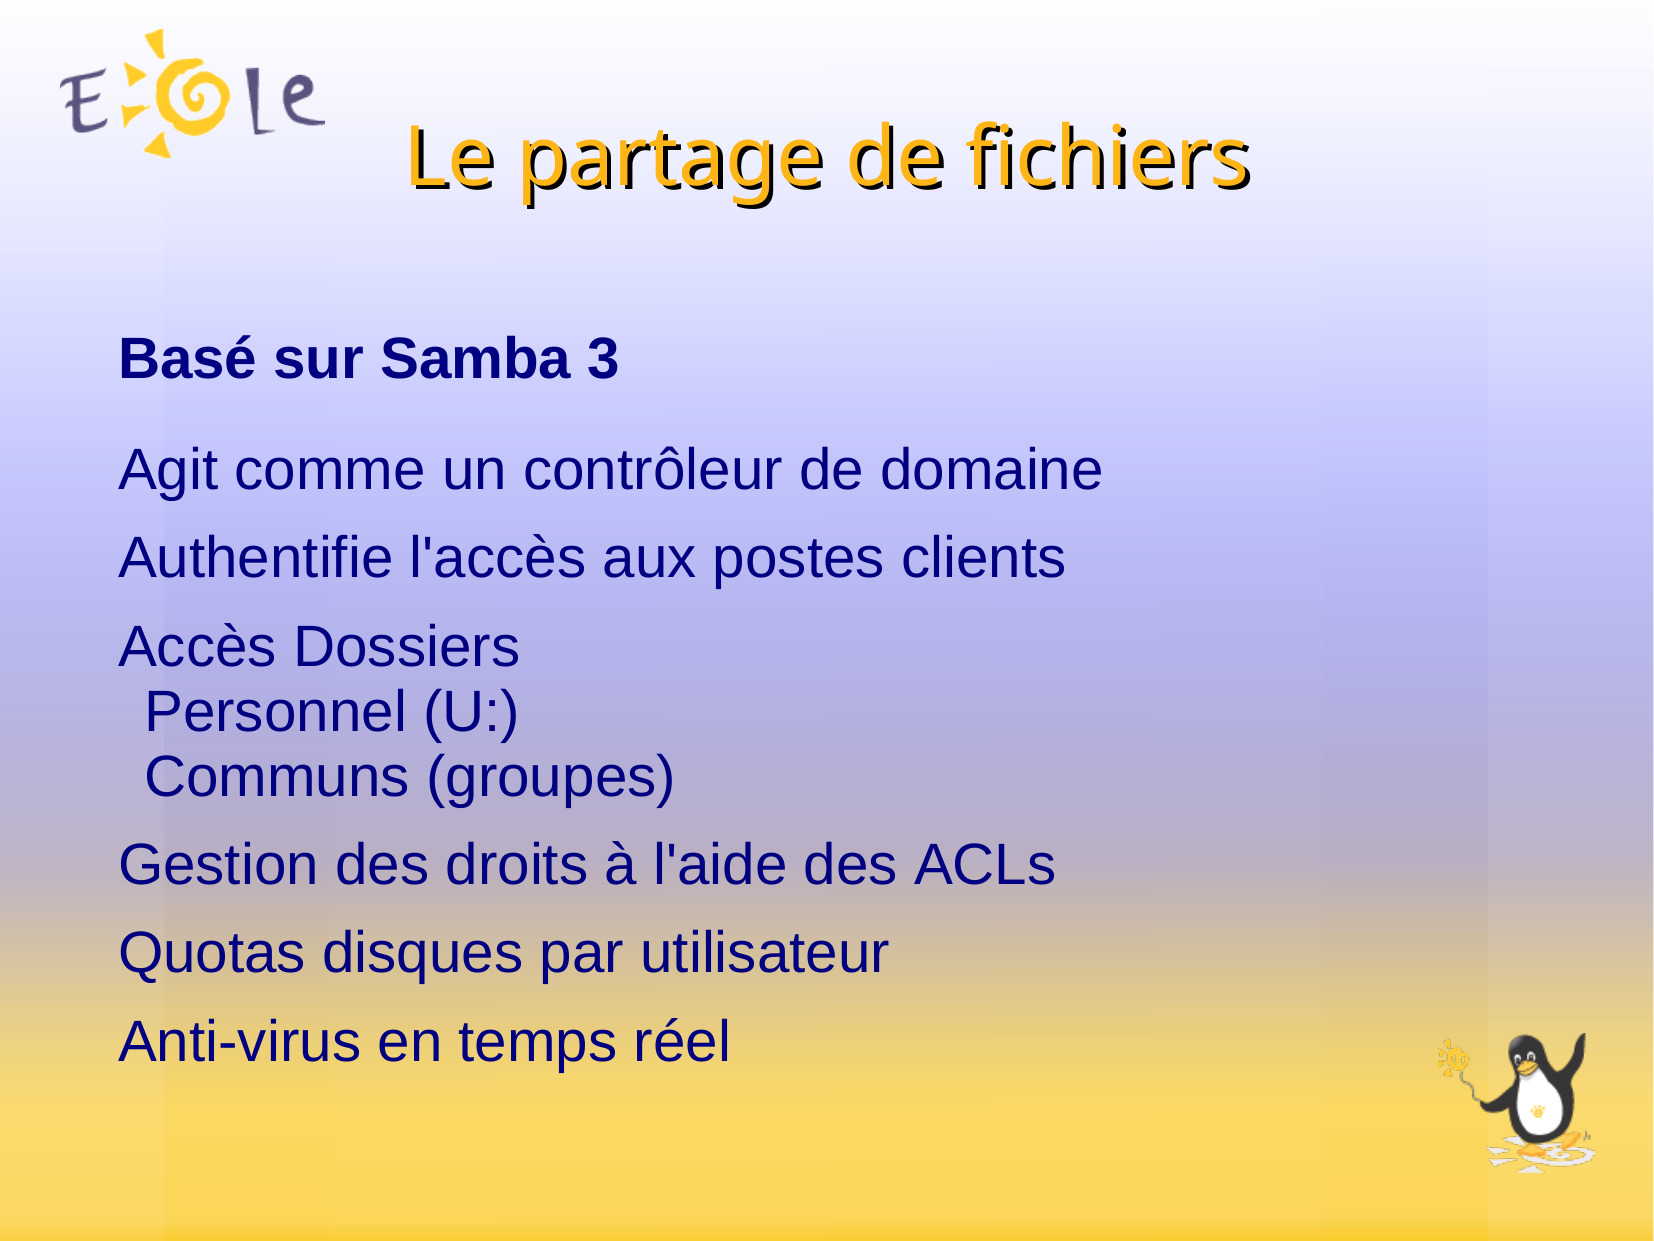

# Le partage de fichiers
Basé sur Samba 3
Agit comme un contrôleur de domaine
Authentifie l'accès aux postes clients
Accès Dossiers
Personnel (U:)
Communs (groupes)
Gestion des droits à l'aide des ACLs
Quotas disques par utilisateur
Anti-virus en temps réel